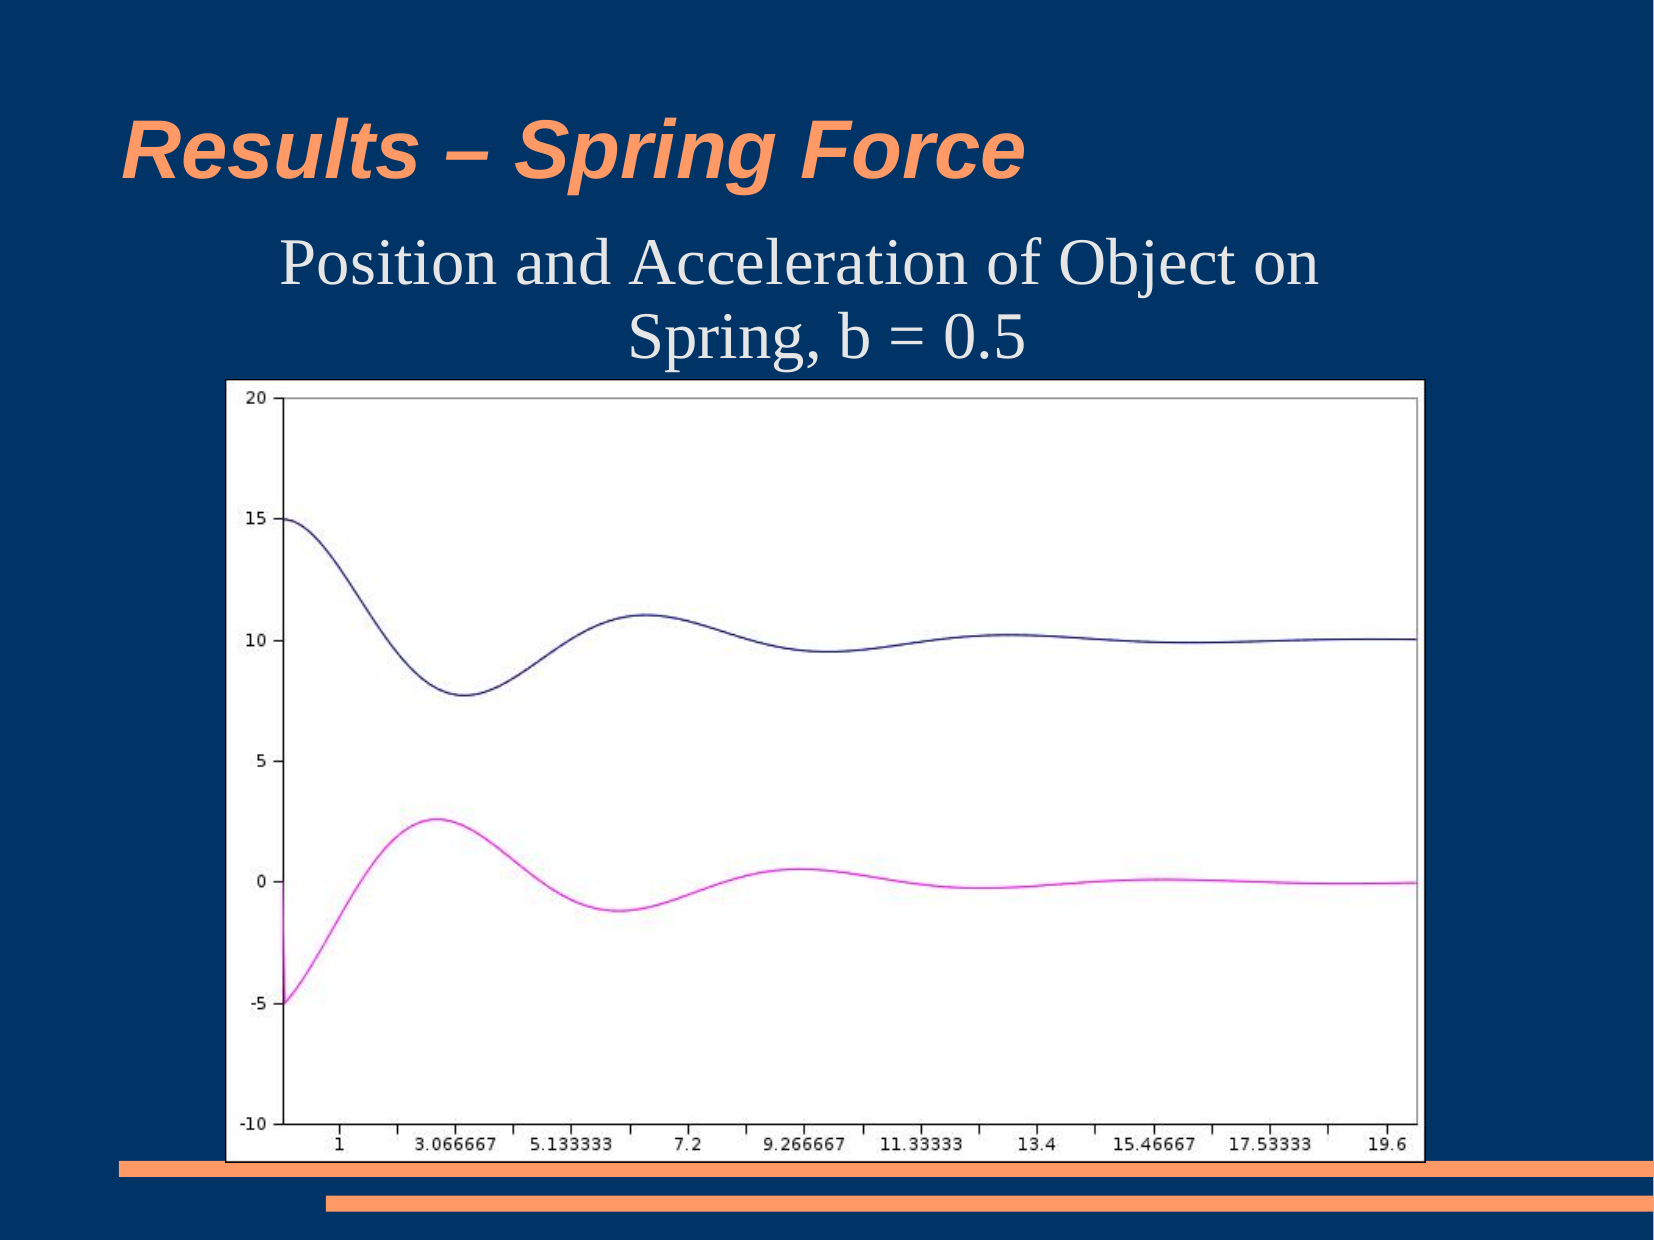

# Results – Spring Force
Position and Acceleration of Object on Spring, b = 0.5